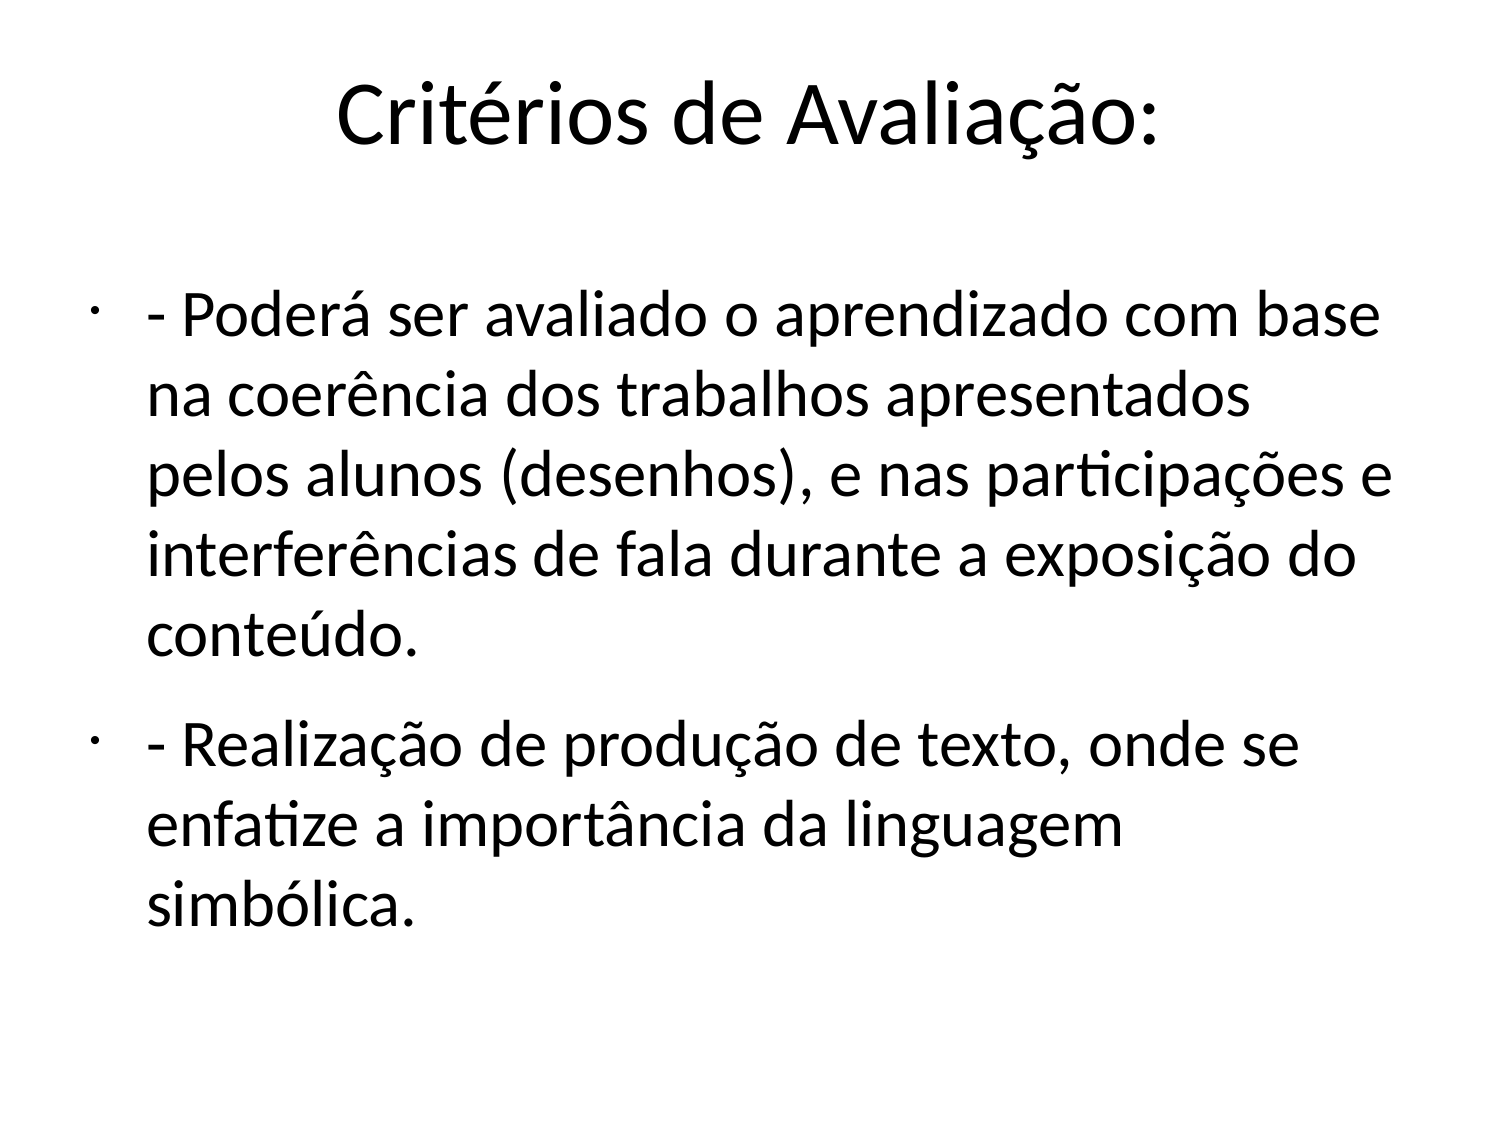

# Critérios de Avaliação:
- Poderá ser avaliado o aprendizado com base na coerência dos trabalhos apresentados pelos alunos (desenhos), e nas participações e interferências de fala durante a exposição do conteúdo.
- Realização de produção de texto, onde se enfatize a importância da linguagem simbólica.